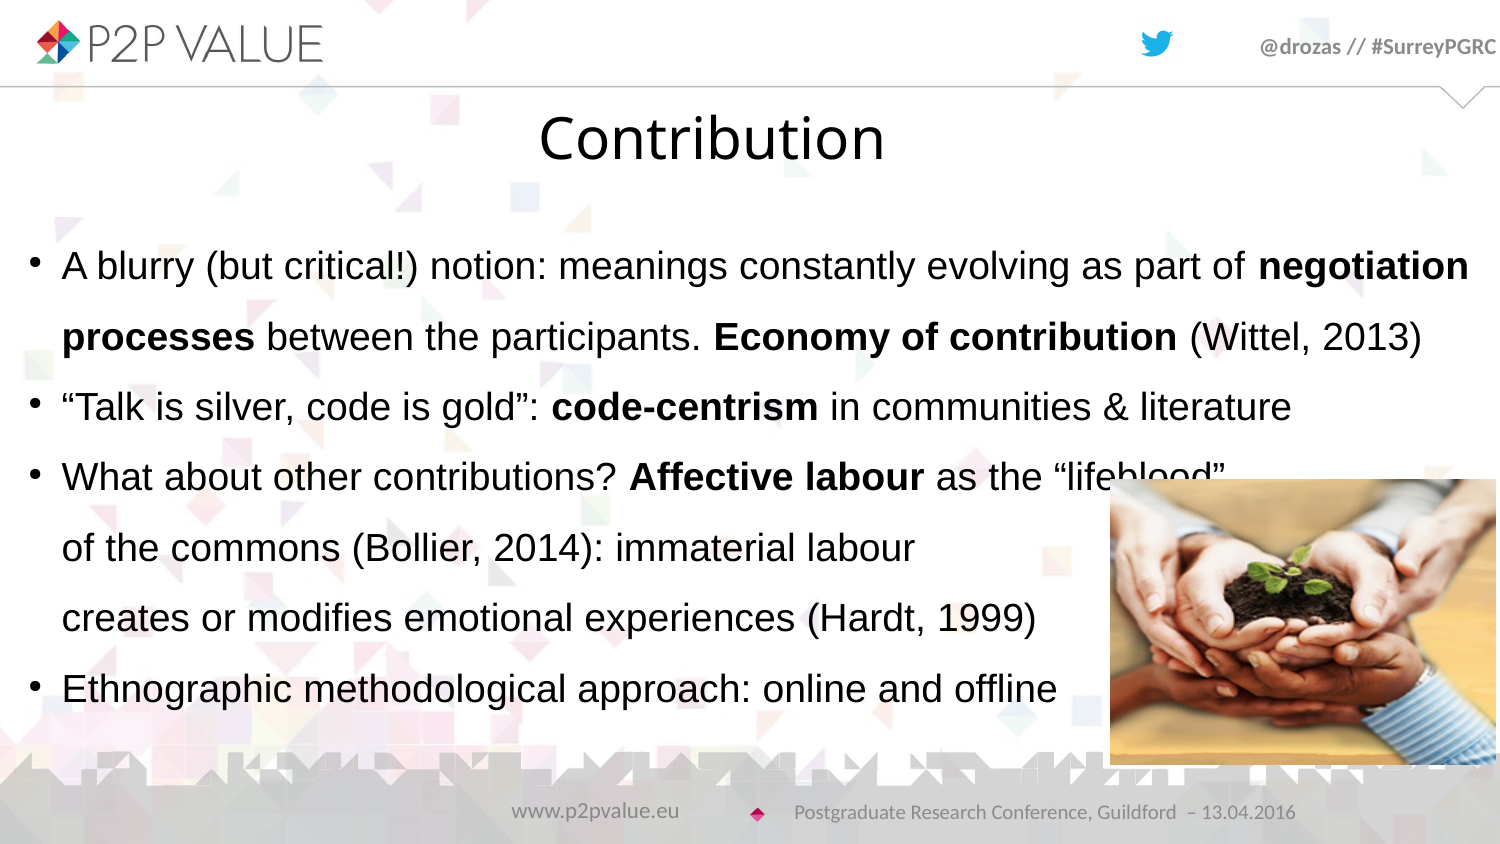

@drozas // #SurreyPGRC
# Contribution
A blurry (but critical!) notion: meanings constantly evolving as part of negotiation processes between the participants. Economy of contribution (Wittel, 2013)
“Talk is silver, code is gold”: code-centrism in communities & literature
What about other contributions? Affective labour as the “lifeblood”
of the commons (Bollier, 2014): immaterial labour
creates or modifies emotional experiences (Hardt, 1999)
Ethnographic methodological approach: online and offline
Postgraduate Research Conference, Guildford – 13.04.2016
www.p2pvalue.eu